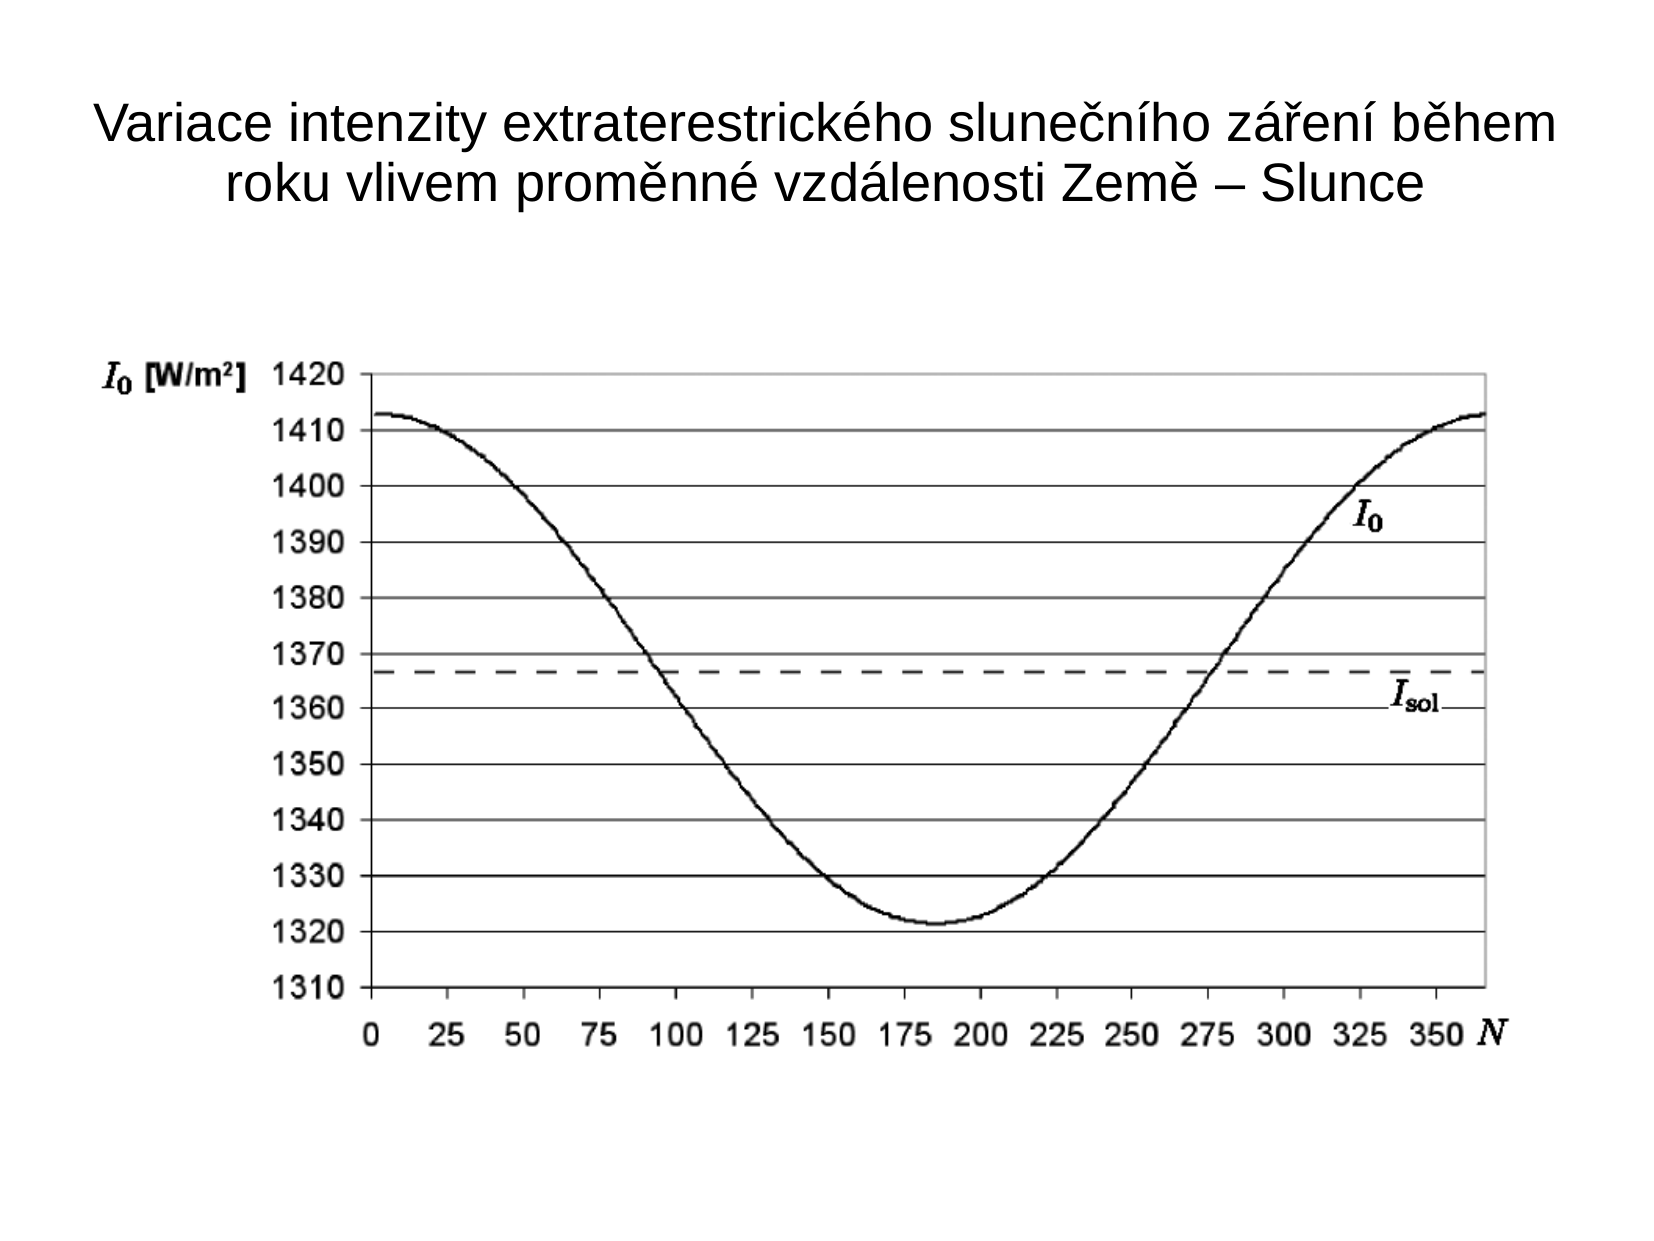

# Variace intenzity extraterestrického slunečního záření během roku vlivem proměnné vzdálenosti Země – Slunce